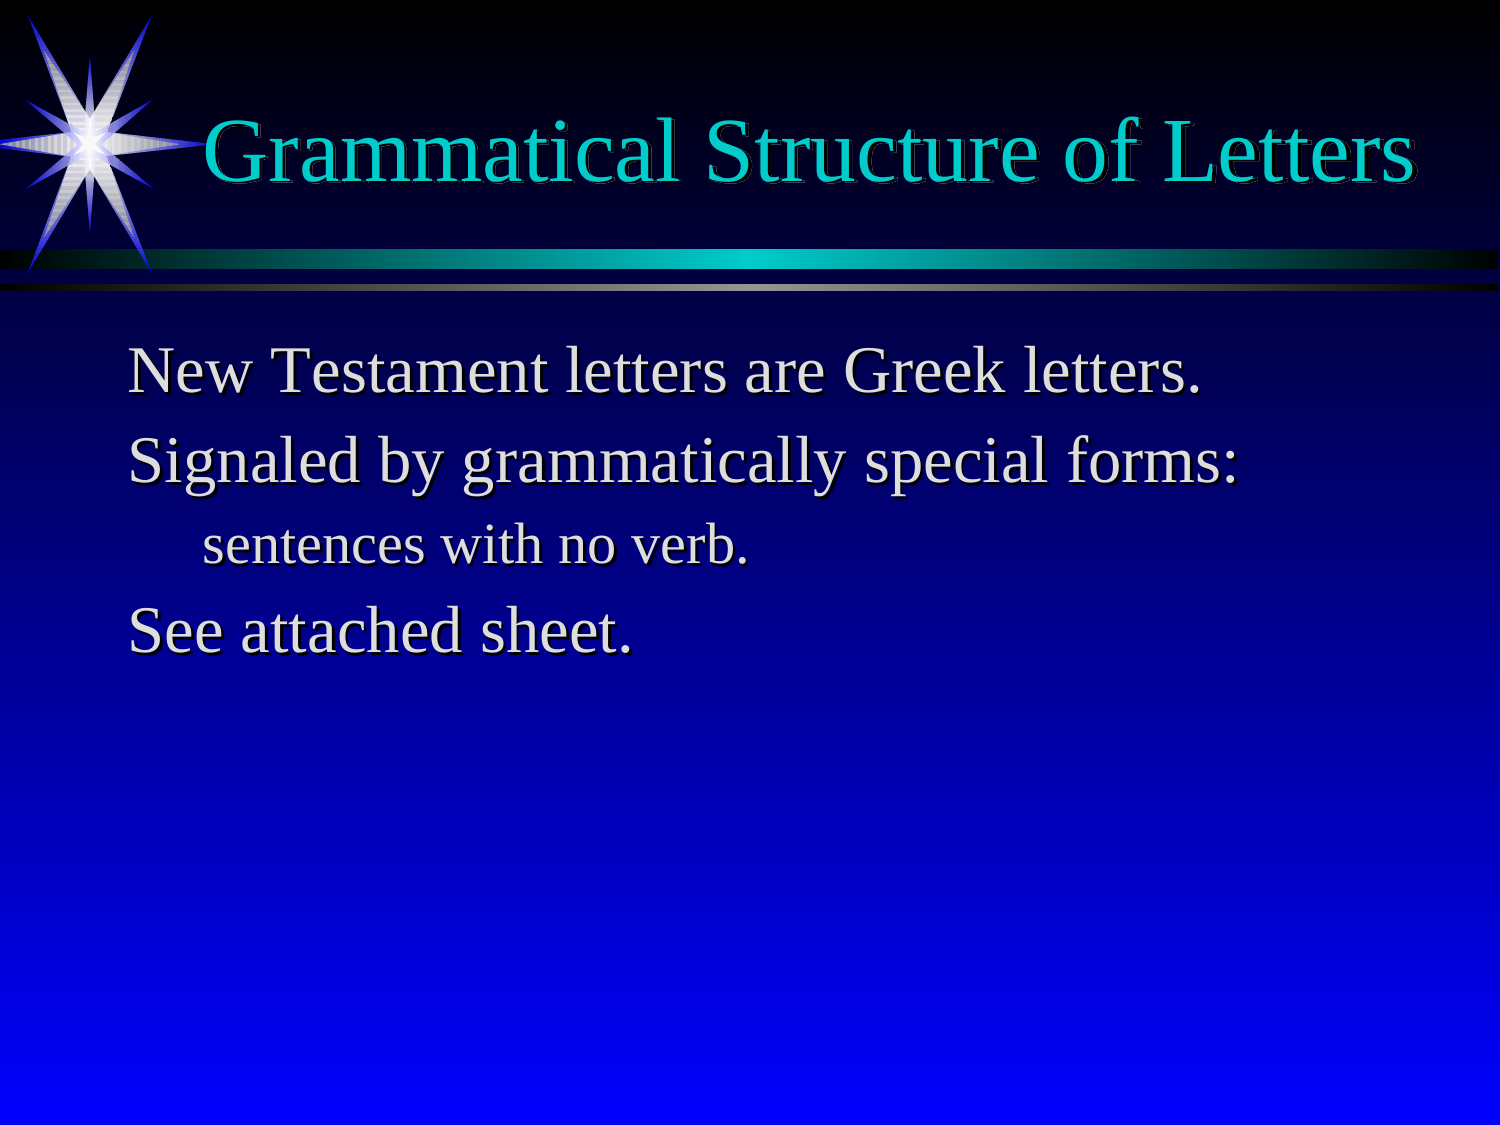

# Grammatical Structure of Letters
New Testament letters are Greek letters.
Signaled by grammatically special forms:
sentences with no verb.
See attached sheet.